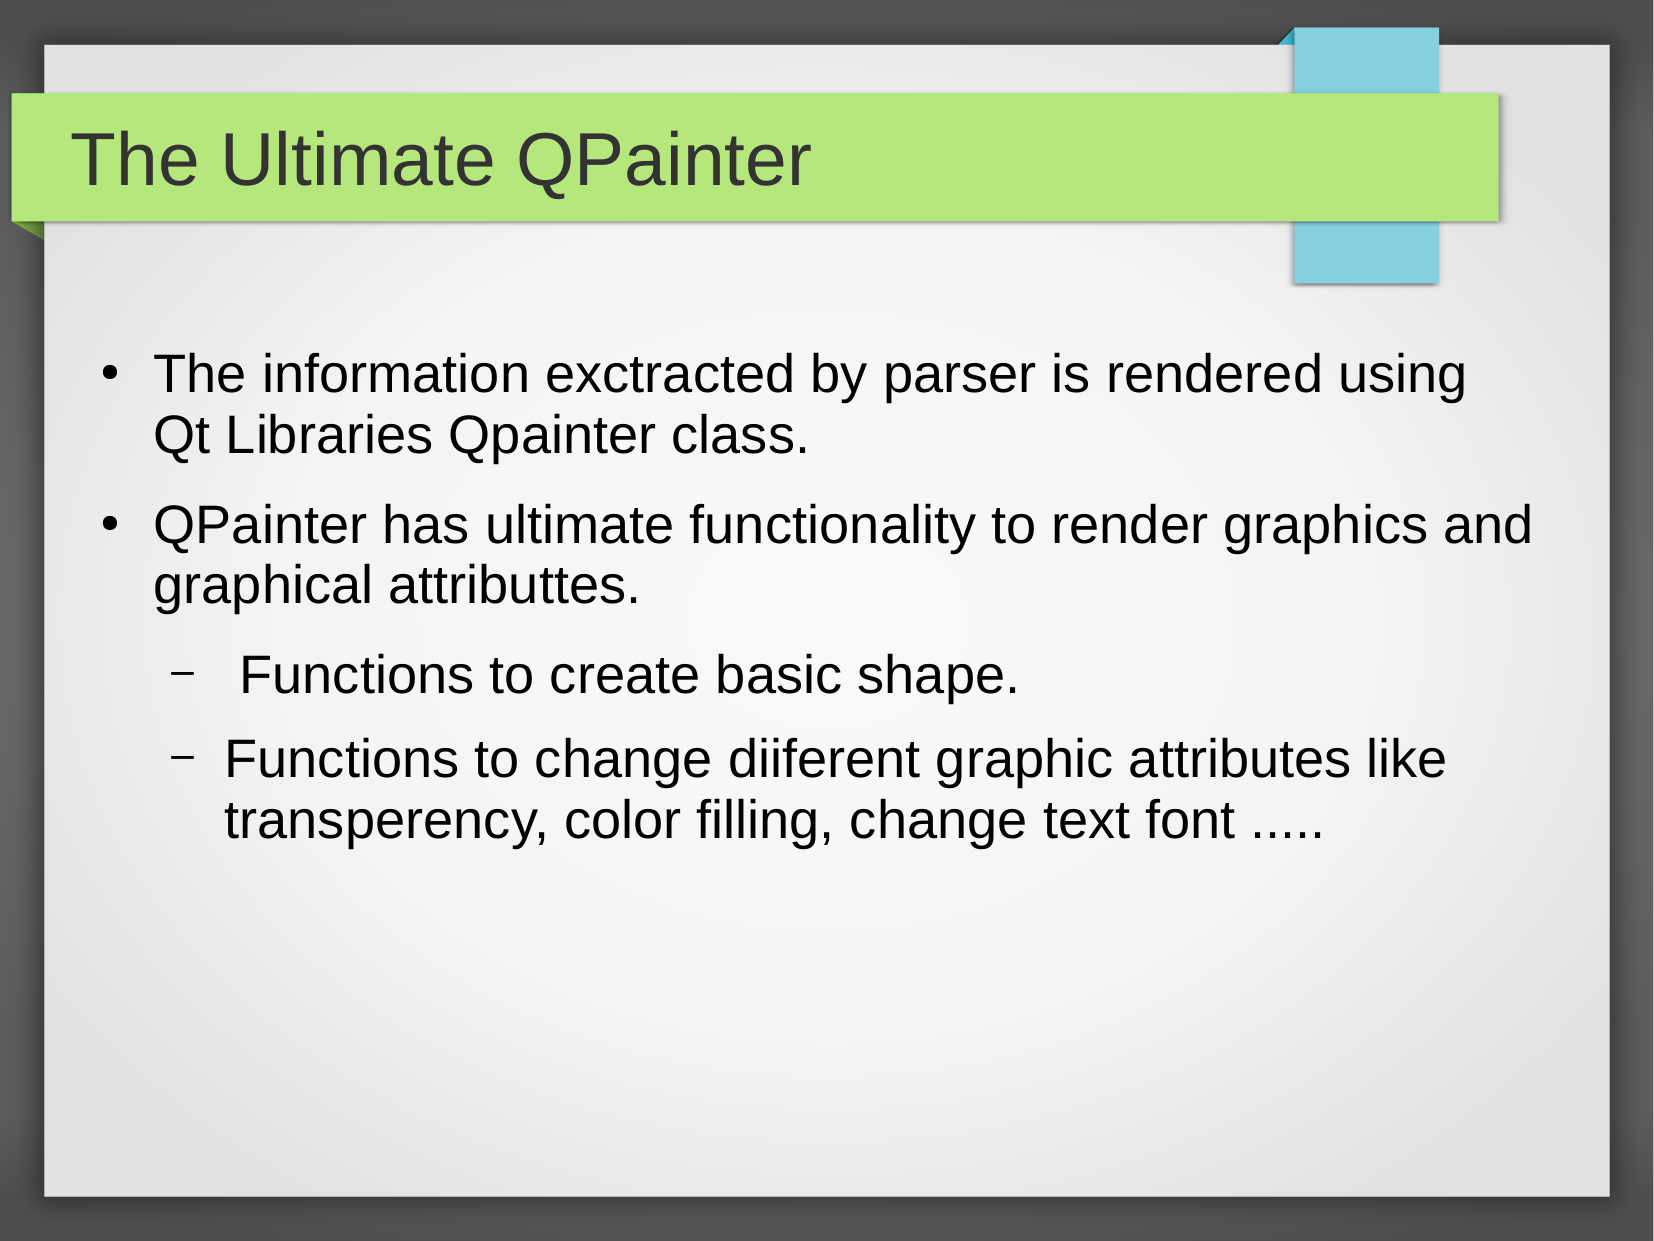

# The Ultimate QPainter
The information exctracted by parser is rendered using Qt Libraries Qpainter class.
QPainter has ultimate functionality to render graphics and graphical attributtes.
 Functions to create basic shape.
Functions to change diiferent graphic attributes like transperency, color filling, change text font .....